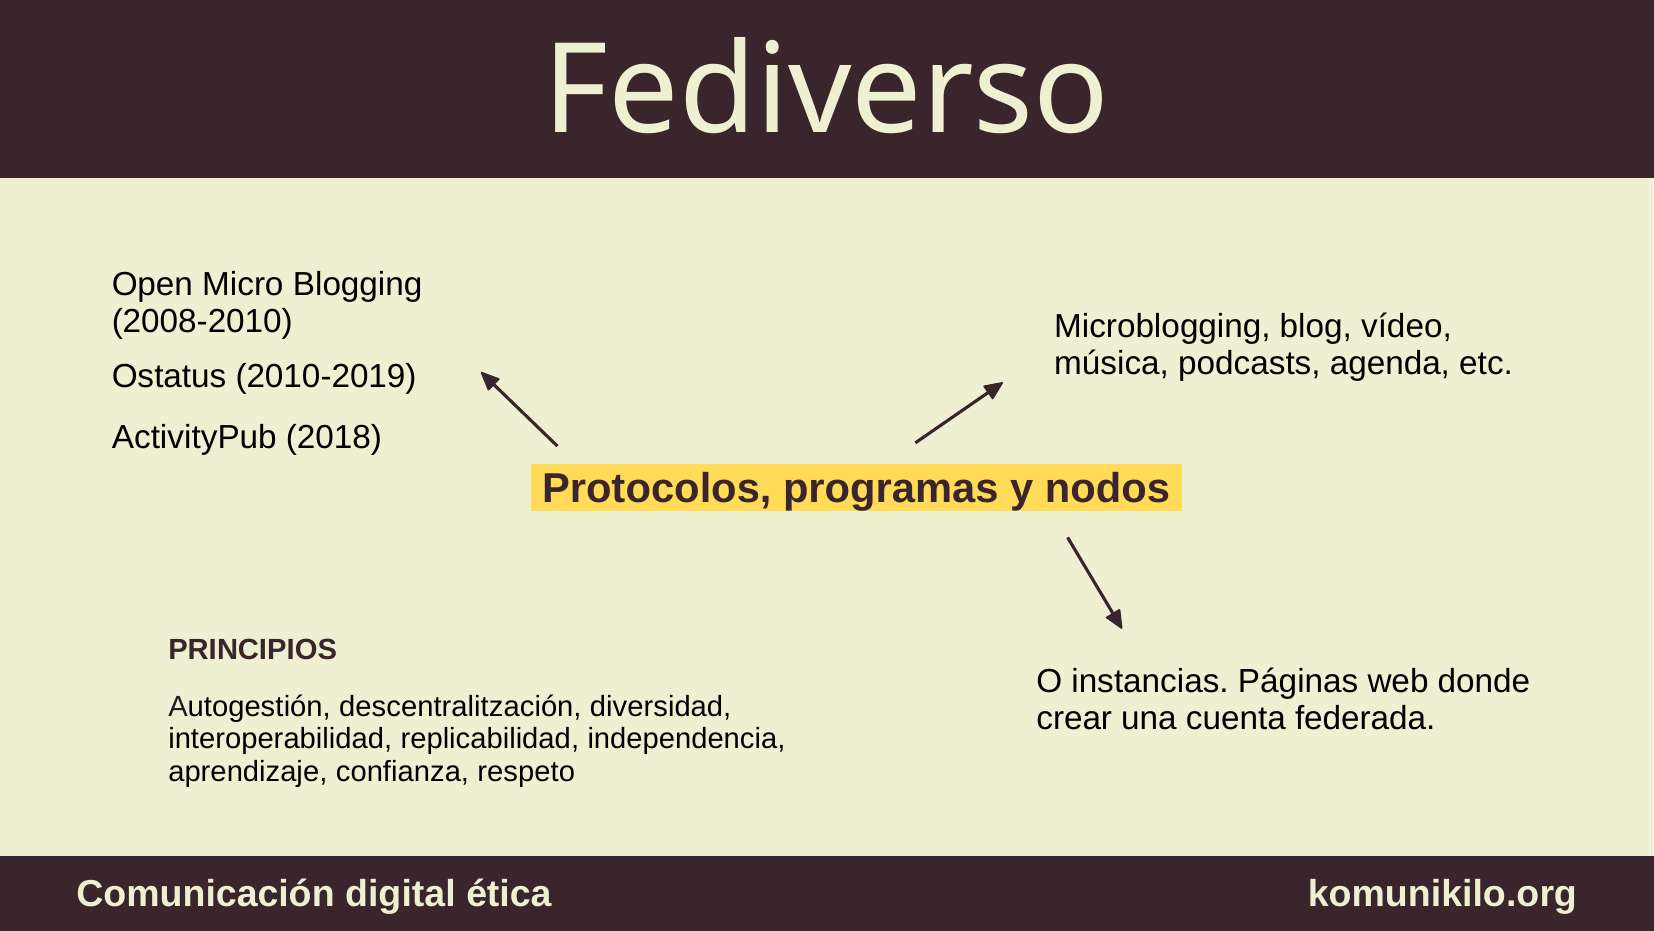

# Fediverso
Open Micro Blogging (2008-2010)
Ostatus (2010-2019)
ActivityPub (2018)
Microblogging, blog, vídeo, música, podcasts, agenda, etc.
 Protocolos, programas y nodos
PRINCIPIOS
Autogestión, descentralitzación, diversidad, interoperabilidad, replicabilidad, independencia, aprendizaje, confianza, respeto
O instancias. Páginas web donde crear una cuenta federada.
Comunicación digital ética komunikilo.org